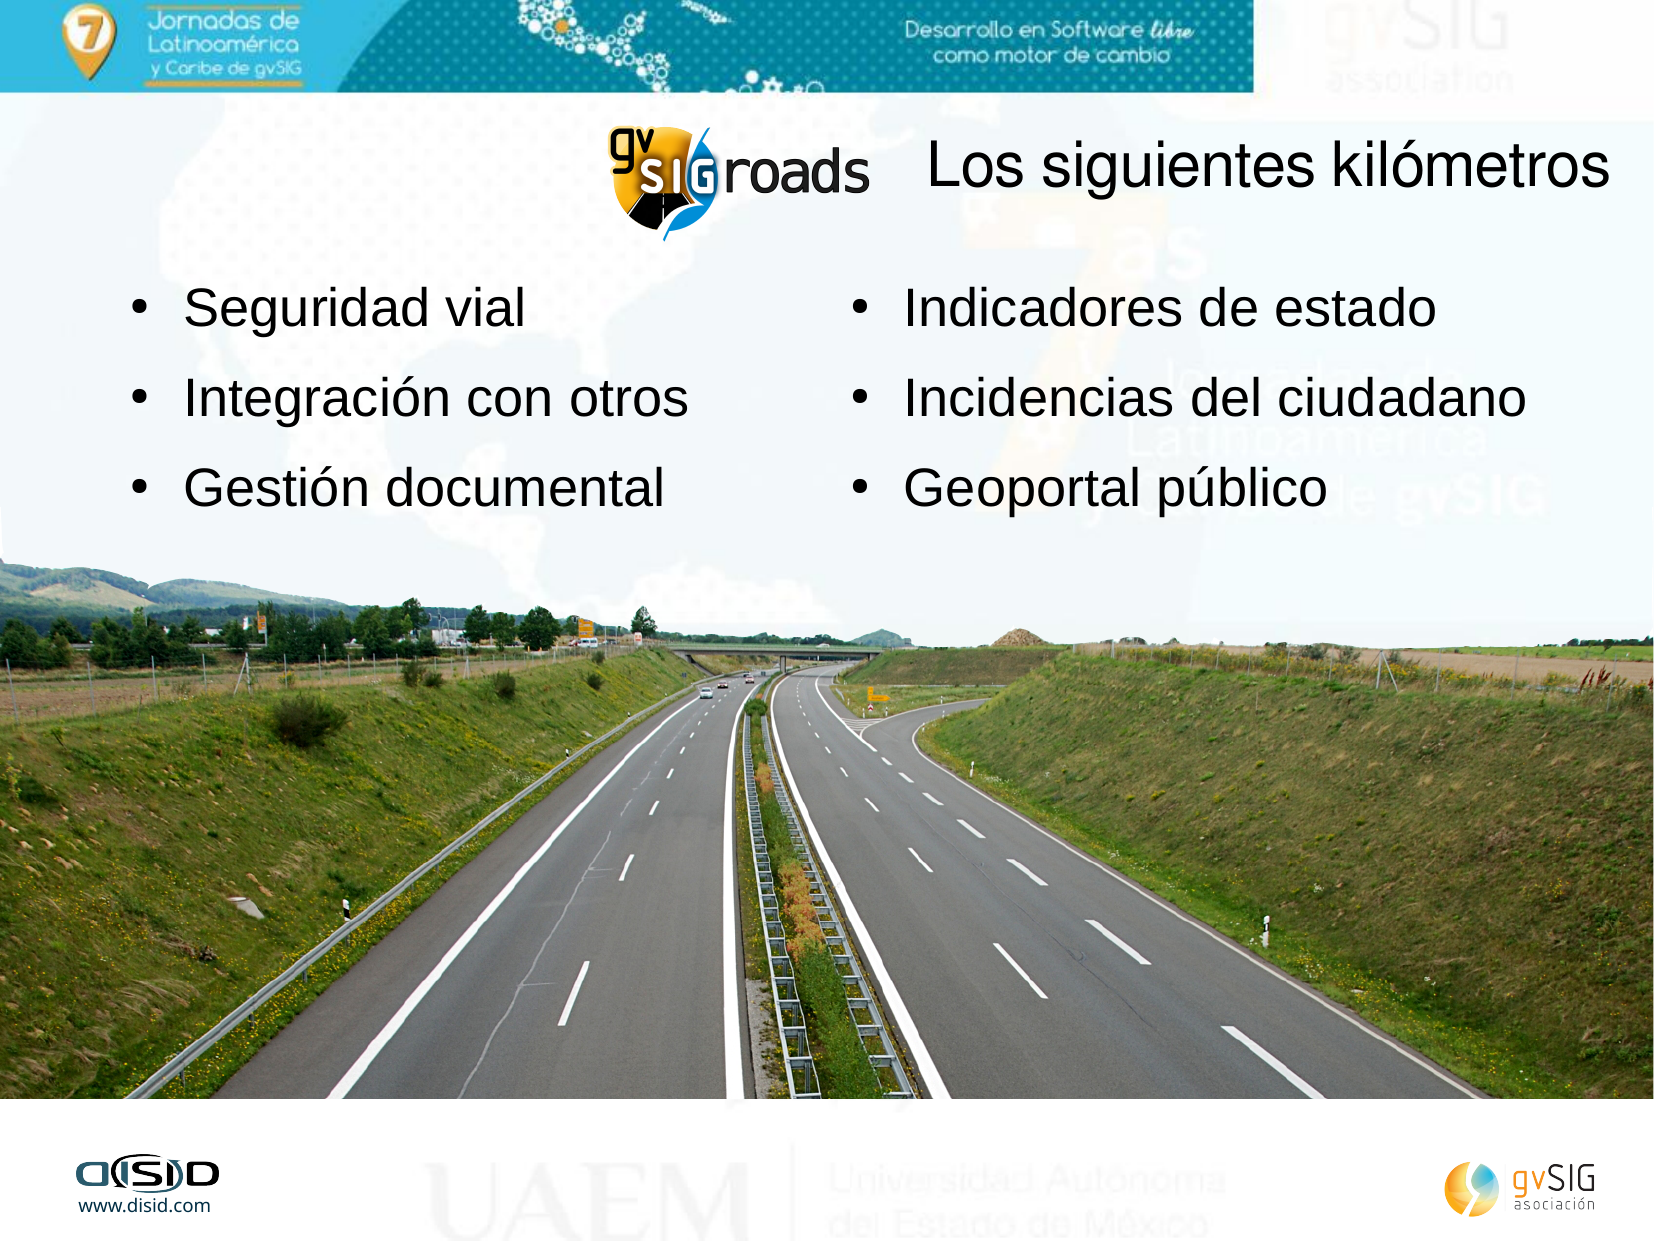

# Los siguientes kilómetros
Seguridad vial
Integración con otros
Gestión documental
Indicadores de estado
Incidencias del ciudadano
Geoportal público